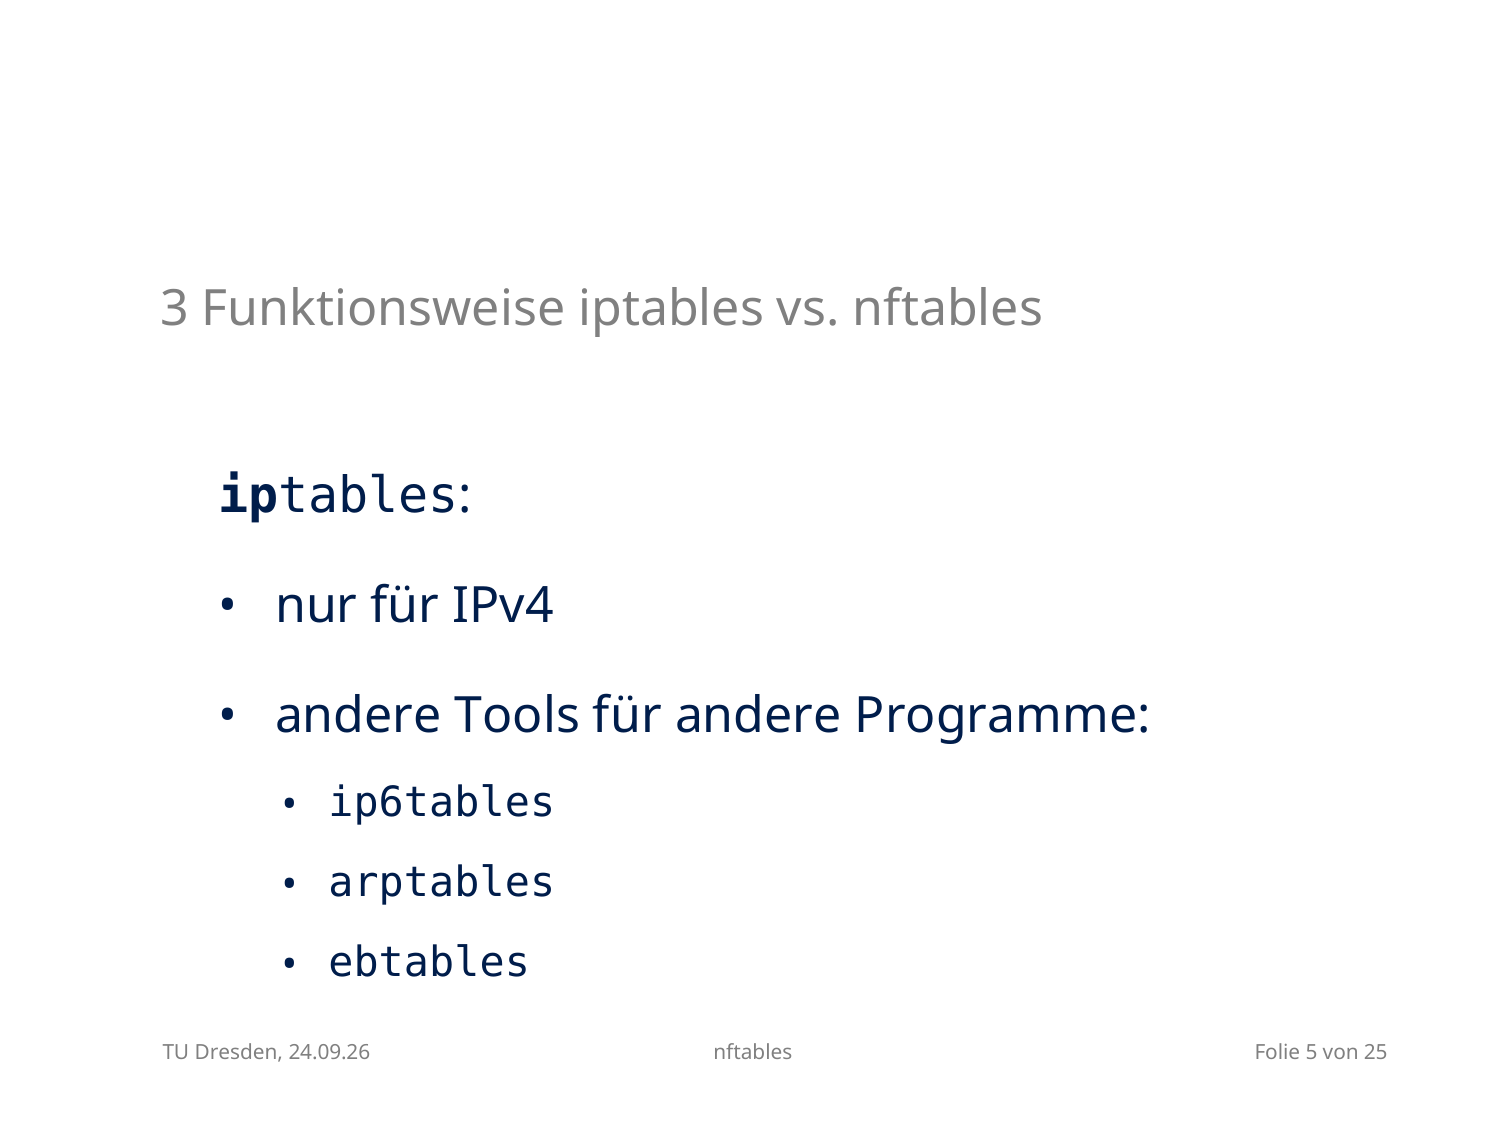

# 3 Funktionsweise iptables vs. nftables
iptables:
nur für IPv4
andere Tools für andere Programme:
ip6tables
arptables
ebtables
5